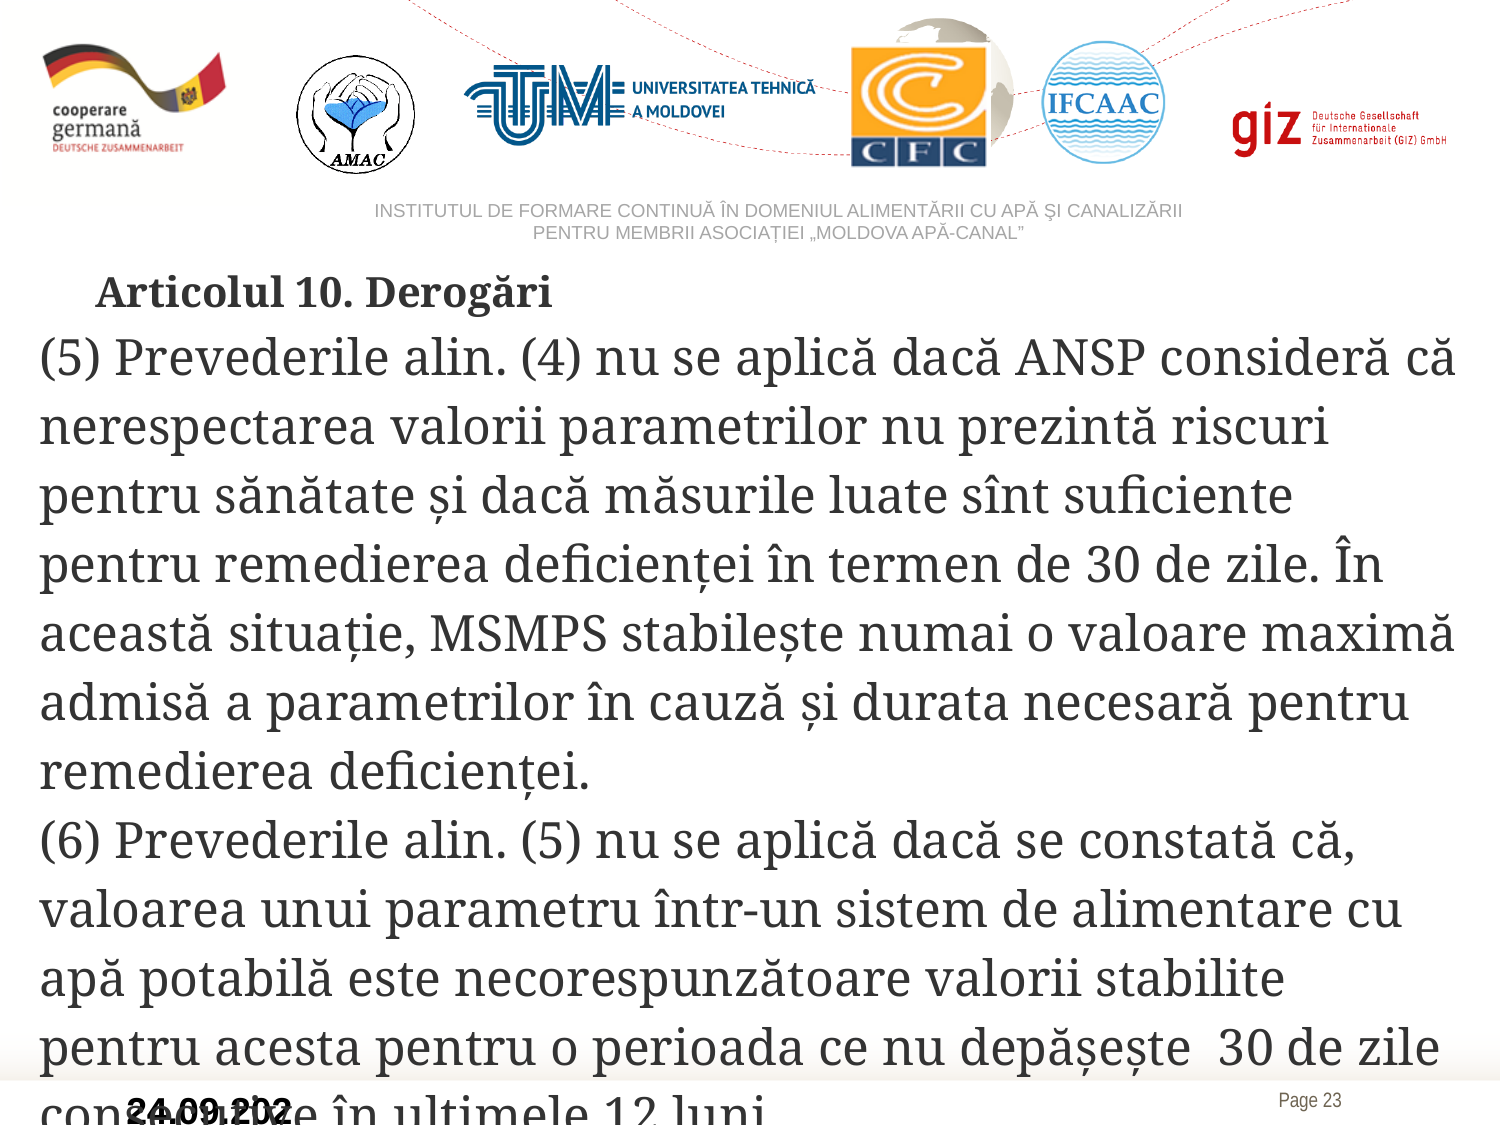

INSTITUTUL DE FORMARE CONTINUĂ ÎN DOMENIUL ALIMENTĂRII CU APĂ ŞI CANALIZĂRII
PENTRU MEMBRII ASOCIAȚIEI „MOLDOVA APĂ-CANAL”
# Articolul 10. Derogări (5) Prevederile alin. (4) nu se aplică dacă ANSP consideră că nerespectarea valorii parametrilor nu prezintă riscuri pentru sănătate și dacă măsurile luate sînt suficiente pentru remedierea deficienței în termen de 30 de zile. În această situație, MSMPS stabilește numai o valoare maximă admisă a parametrilor în cauză și durata necesară pentru remedierea deficienței. (6) Prevederile alin. (5) nu se aplică dacă se constată că, valoarea unui parametru într-un sistem de alimentare cu apă potabilă este necorespunzătoare valorii stabilite pentru acesta pentru o perioada ce nu depășește 30 de zile consecutive în ultimele 12 luni,